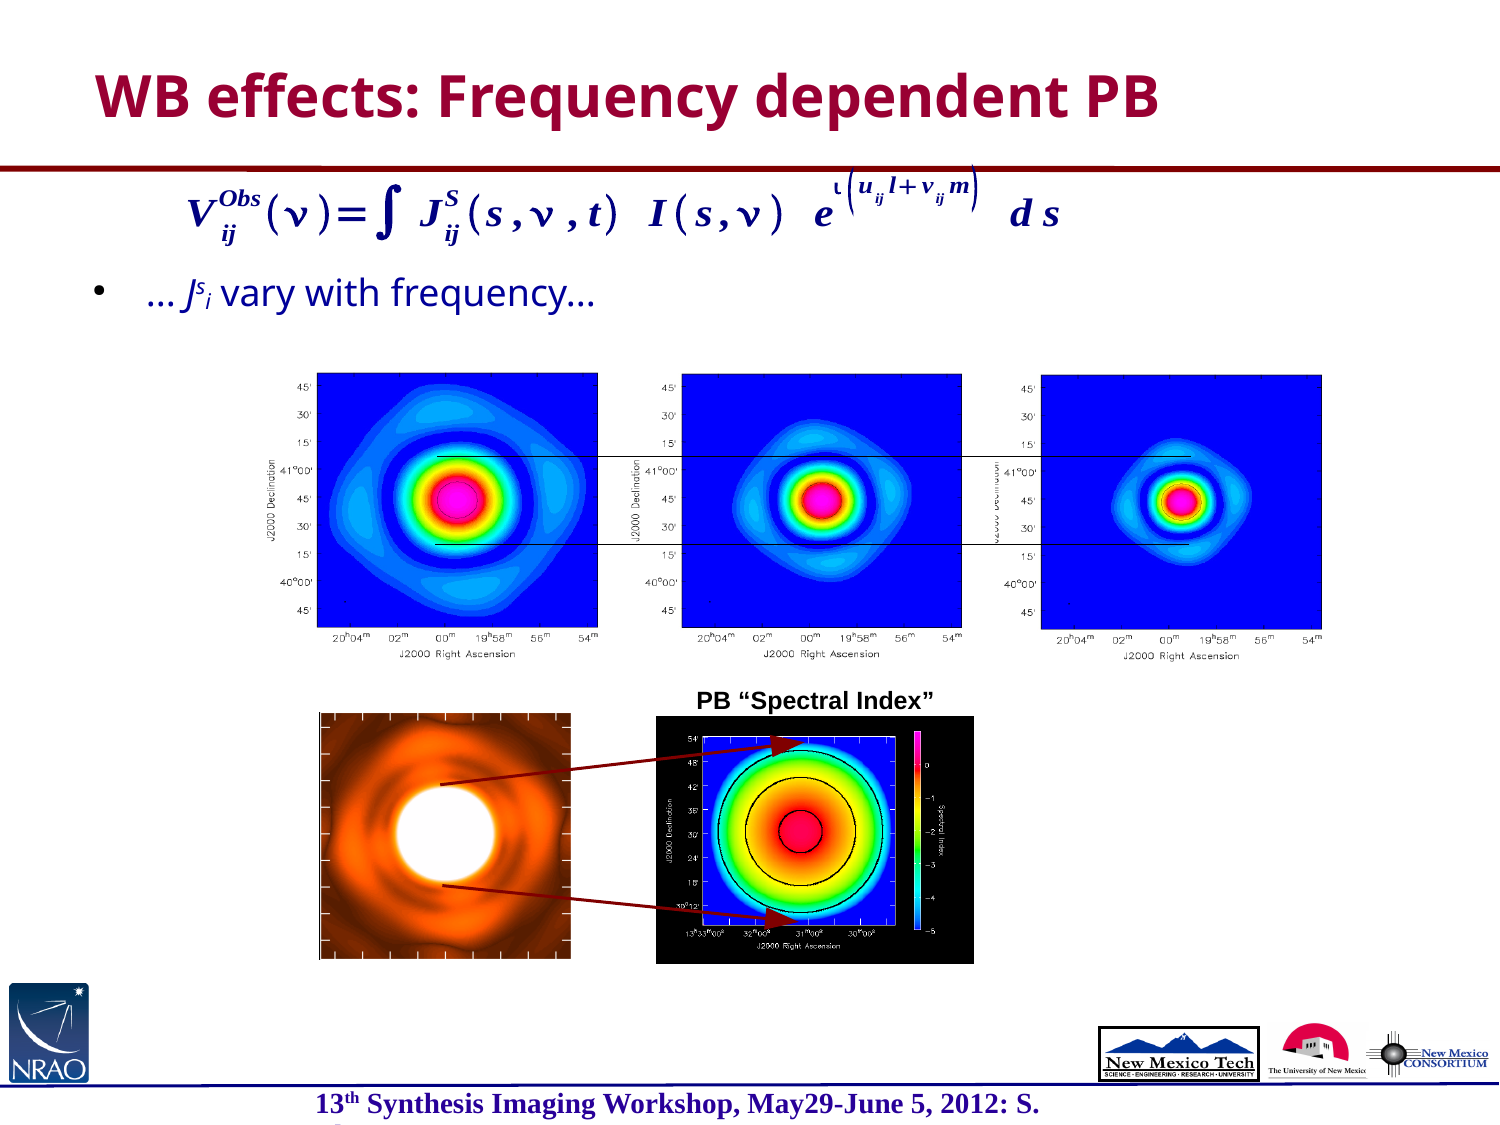

WB effects: Frequency dependent PB
# ... Jsi vary with frequency...
PB “Spectral Index”